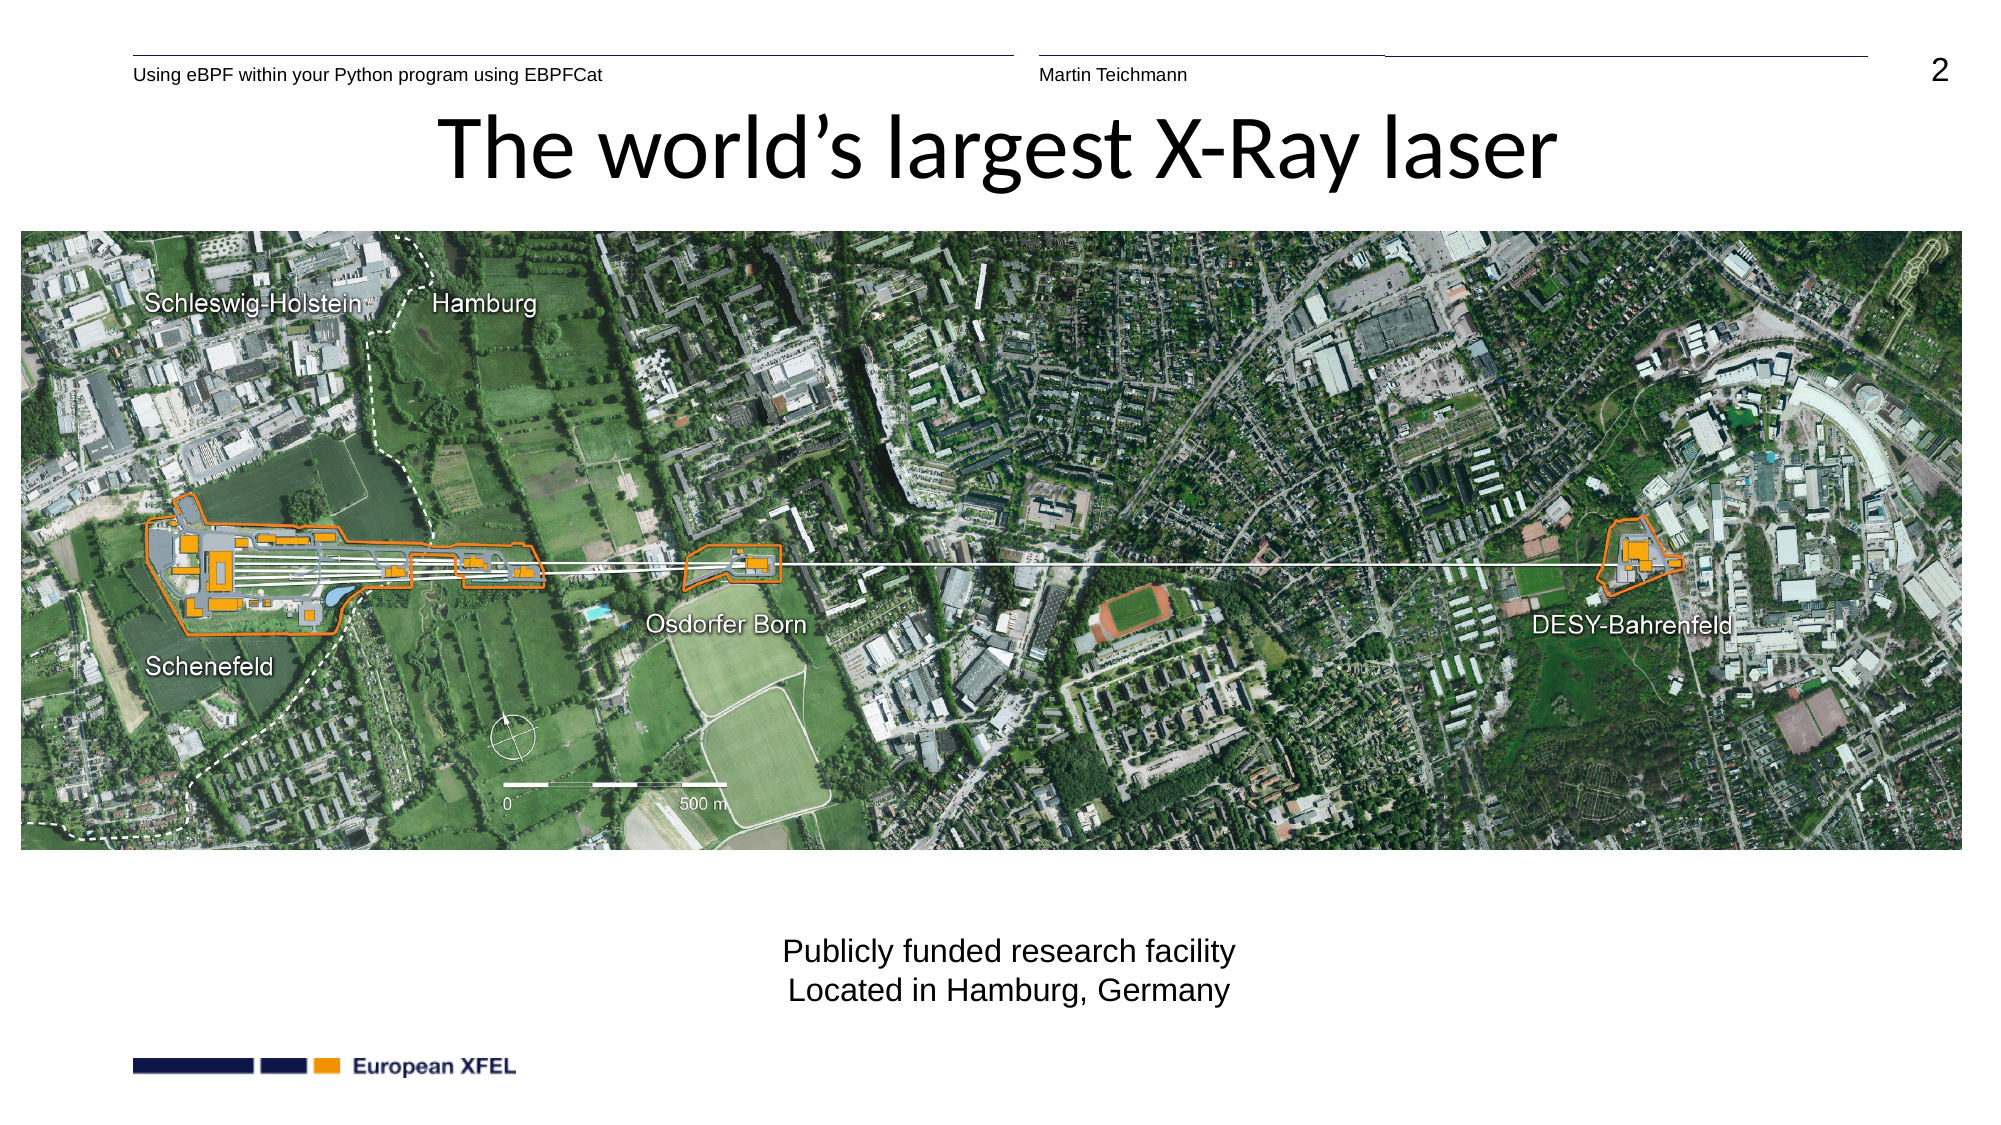

# The world’s largest X-Ray laser
Publicly funded research facility
Located in Hamburg, Germany